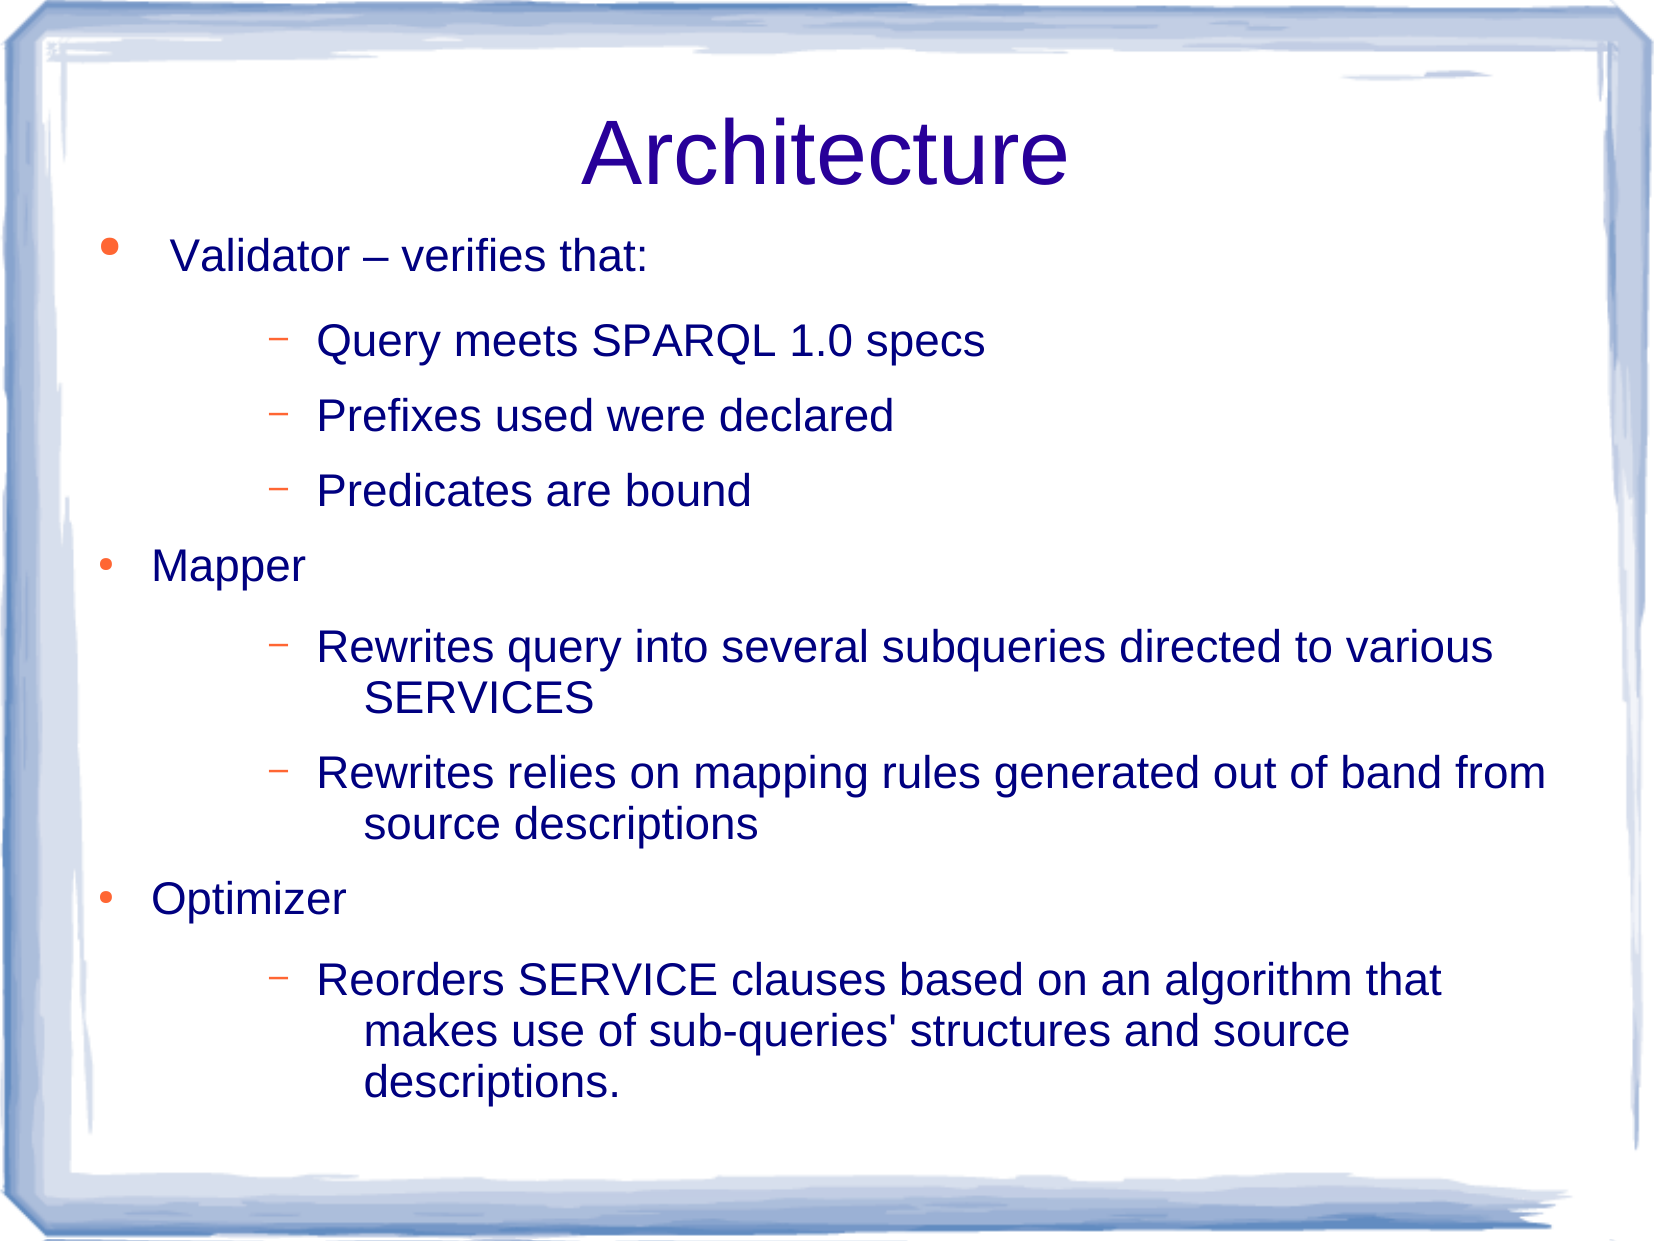

# Architecture
 Validator – verifies that:
Query meets SPARQL 1.0 specs
Prefixes used were declared
Predicates are bound
Mapper
Rewrites query into several subqueries directed to various SERVICES
Rewrites relies on mapping rules generated out of band from source descriptions
Optimizer
Reorders SERVICE clauses based on an algorithm that makes use of sub-queries' structures and source descriptions.